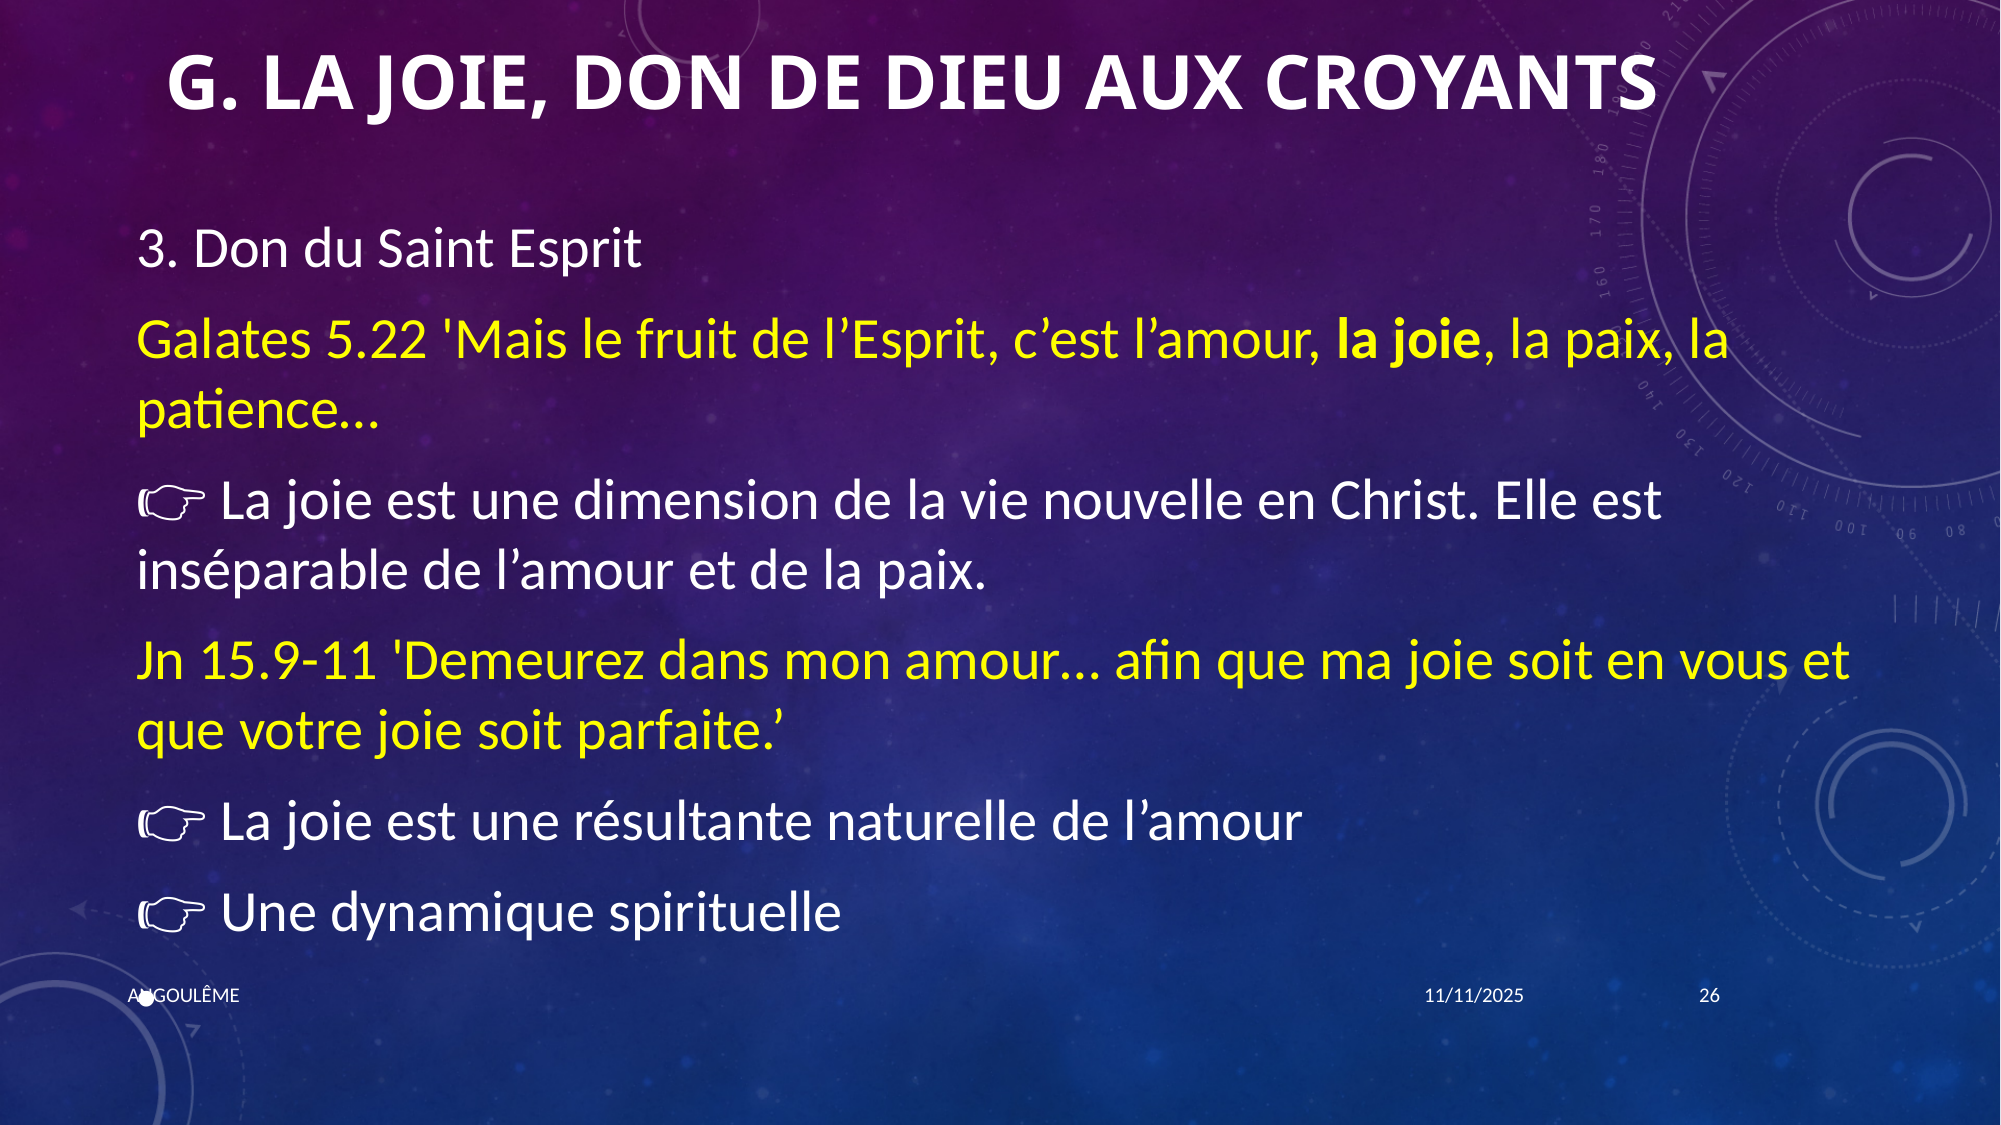

# G. La joie, don de Dieu aux CROYANTs
3. Don du Saint Esprit
Galates 5.22 'Mais le fruit de l’Esprit, c’est l’amour, la joie, la paix, la patience…
👉 La joie est une dimension de la vie nouvelle en Christ. Elle est inséparable de l’amour et de la paix.
Jn 15.9-11 'Demeurez dans mon amour… afin que ma joie soit en vous et que votre joie soit parfaite.’
👉 La joie est une résultante naturelle de l’amour
👉 Une dynamique spirituelle
ANGOULÊME
11/11/2025